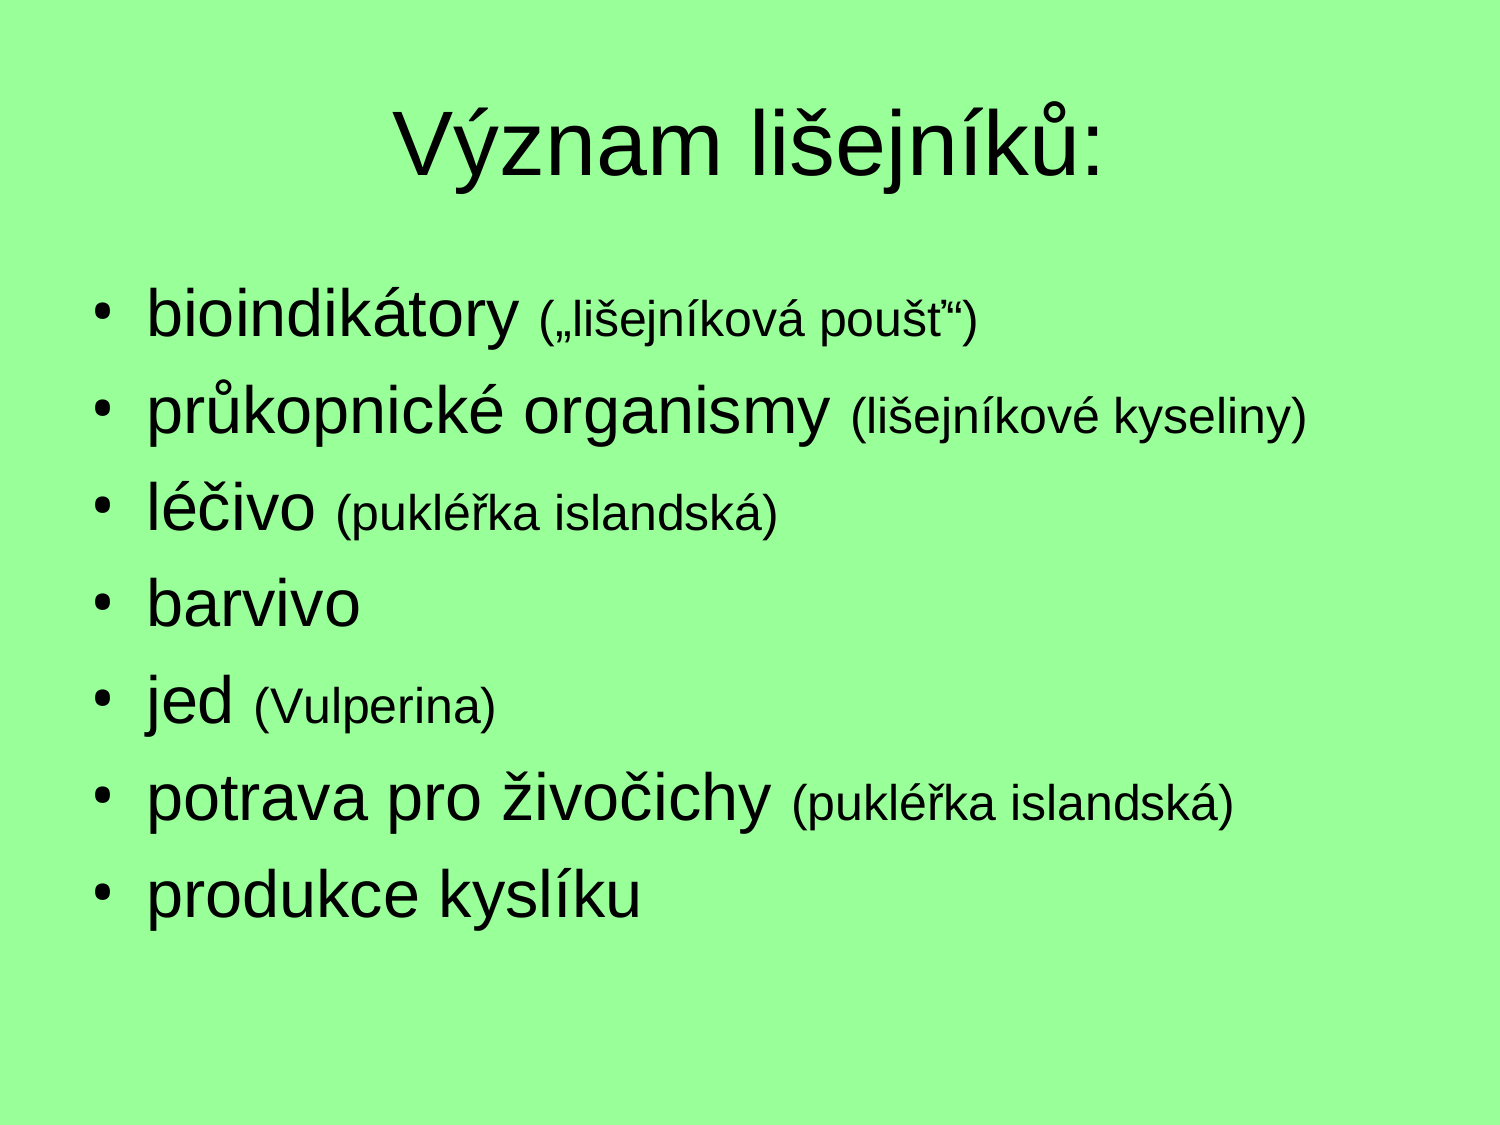

# Význam lišejníků:
bioindikátory („lišejníková poušť“)
průkopnické organismy (lišejníkové kyseliny)
léčivo (pukléřka islandská)
barvivo
jed (Vulperina)
potrava pro živočichy (pukléřka islandská)
produkce kyslíku